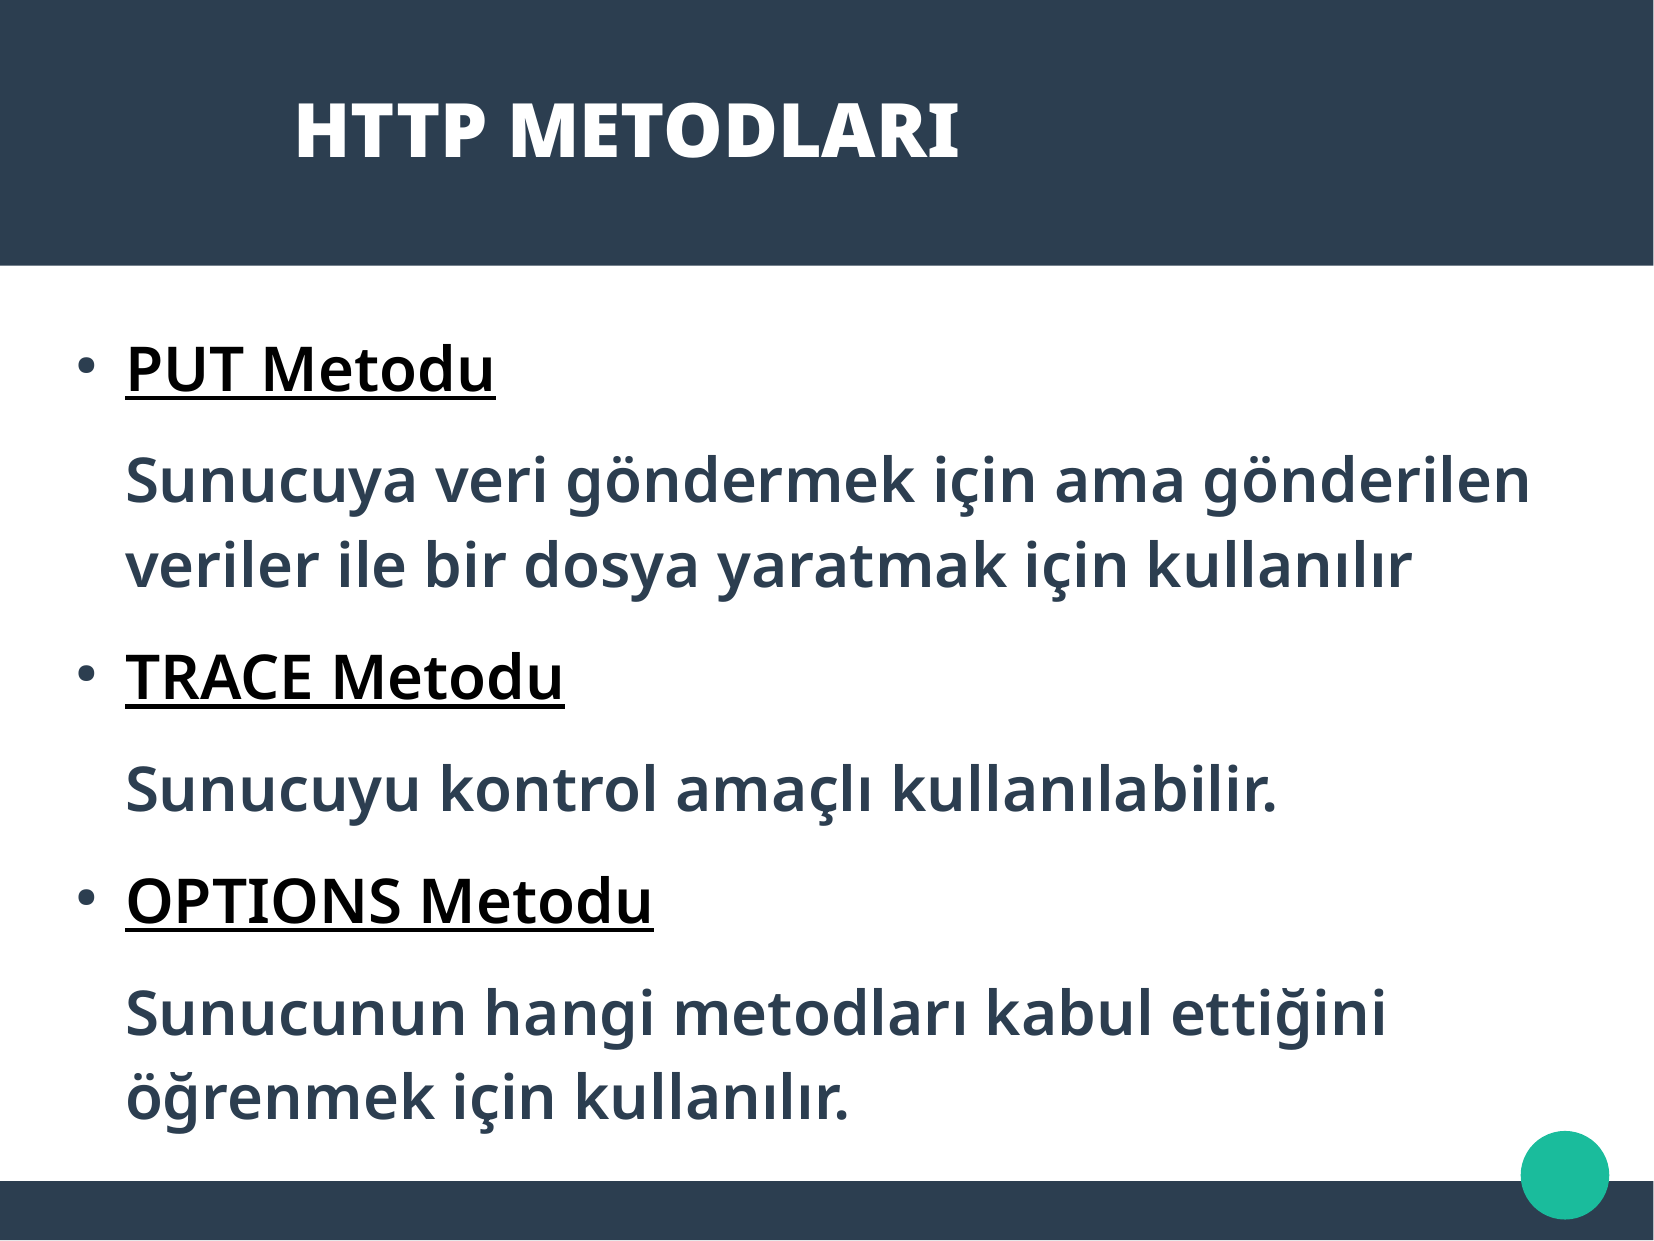

# HTTP METODLARI
PUT Metodu
Sunucuya veri göndermek için ama gönderilen veriler ile bir dosya yaratmak için kullanılır
TRACE Metodu
Sunucuyu kontrol amaçlı kullanılabilir.
OPTIONS Metodu
Sunucunun hangi metodları kabul ettiğini öğrenmek için kullanılır.